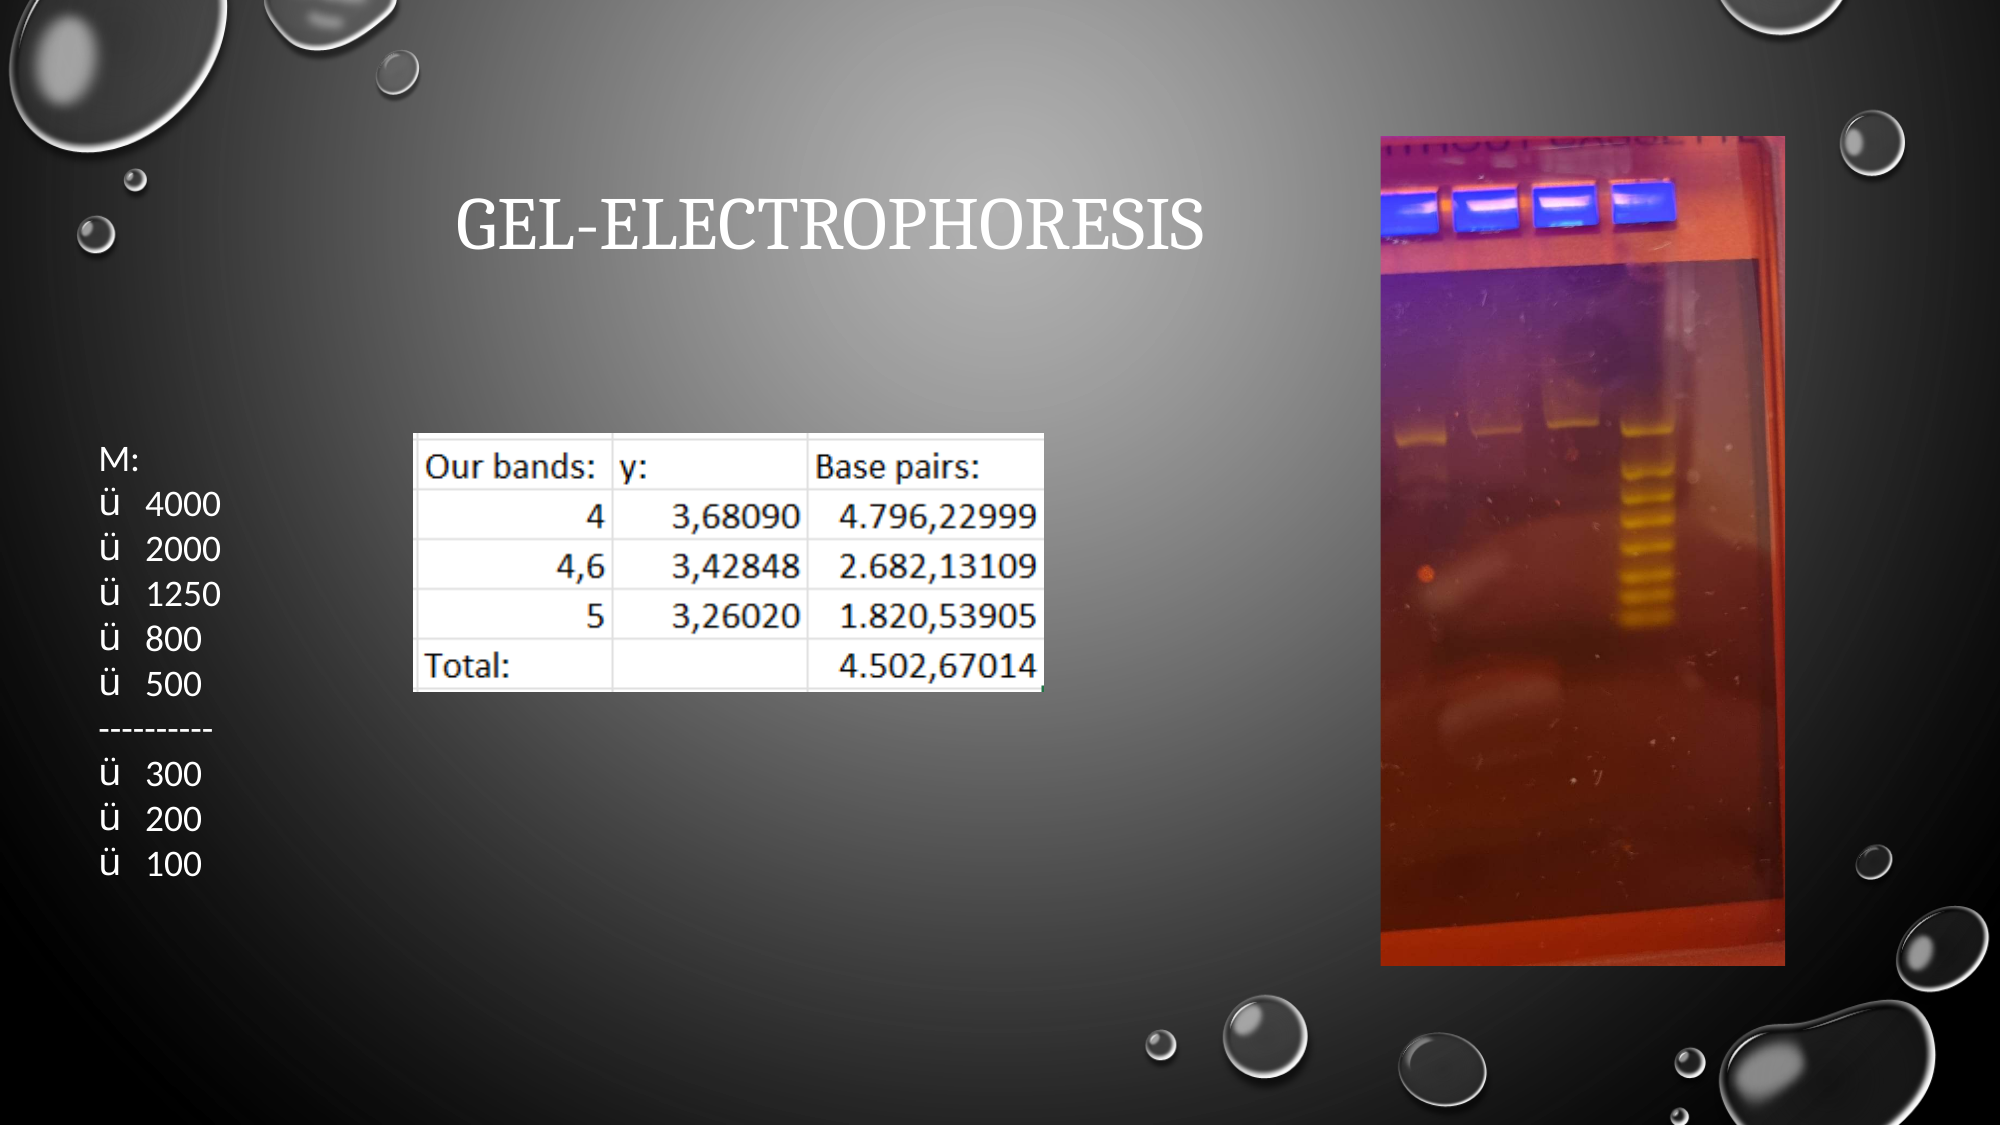

# Gel-electrophoresis
M:
4000
2000
1250
800
500
----------
300
200
100